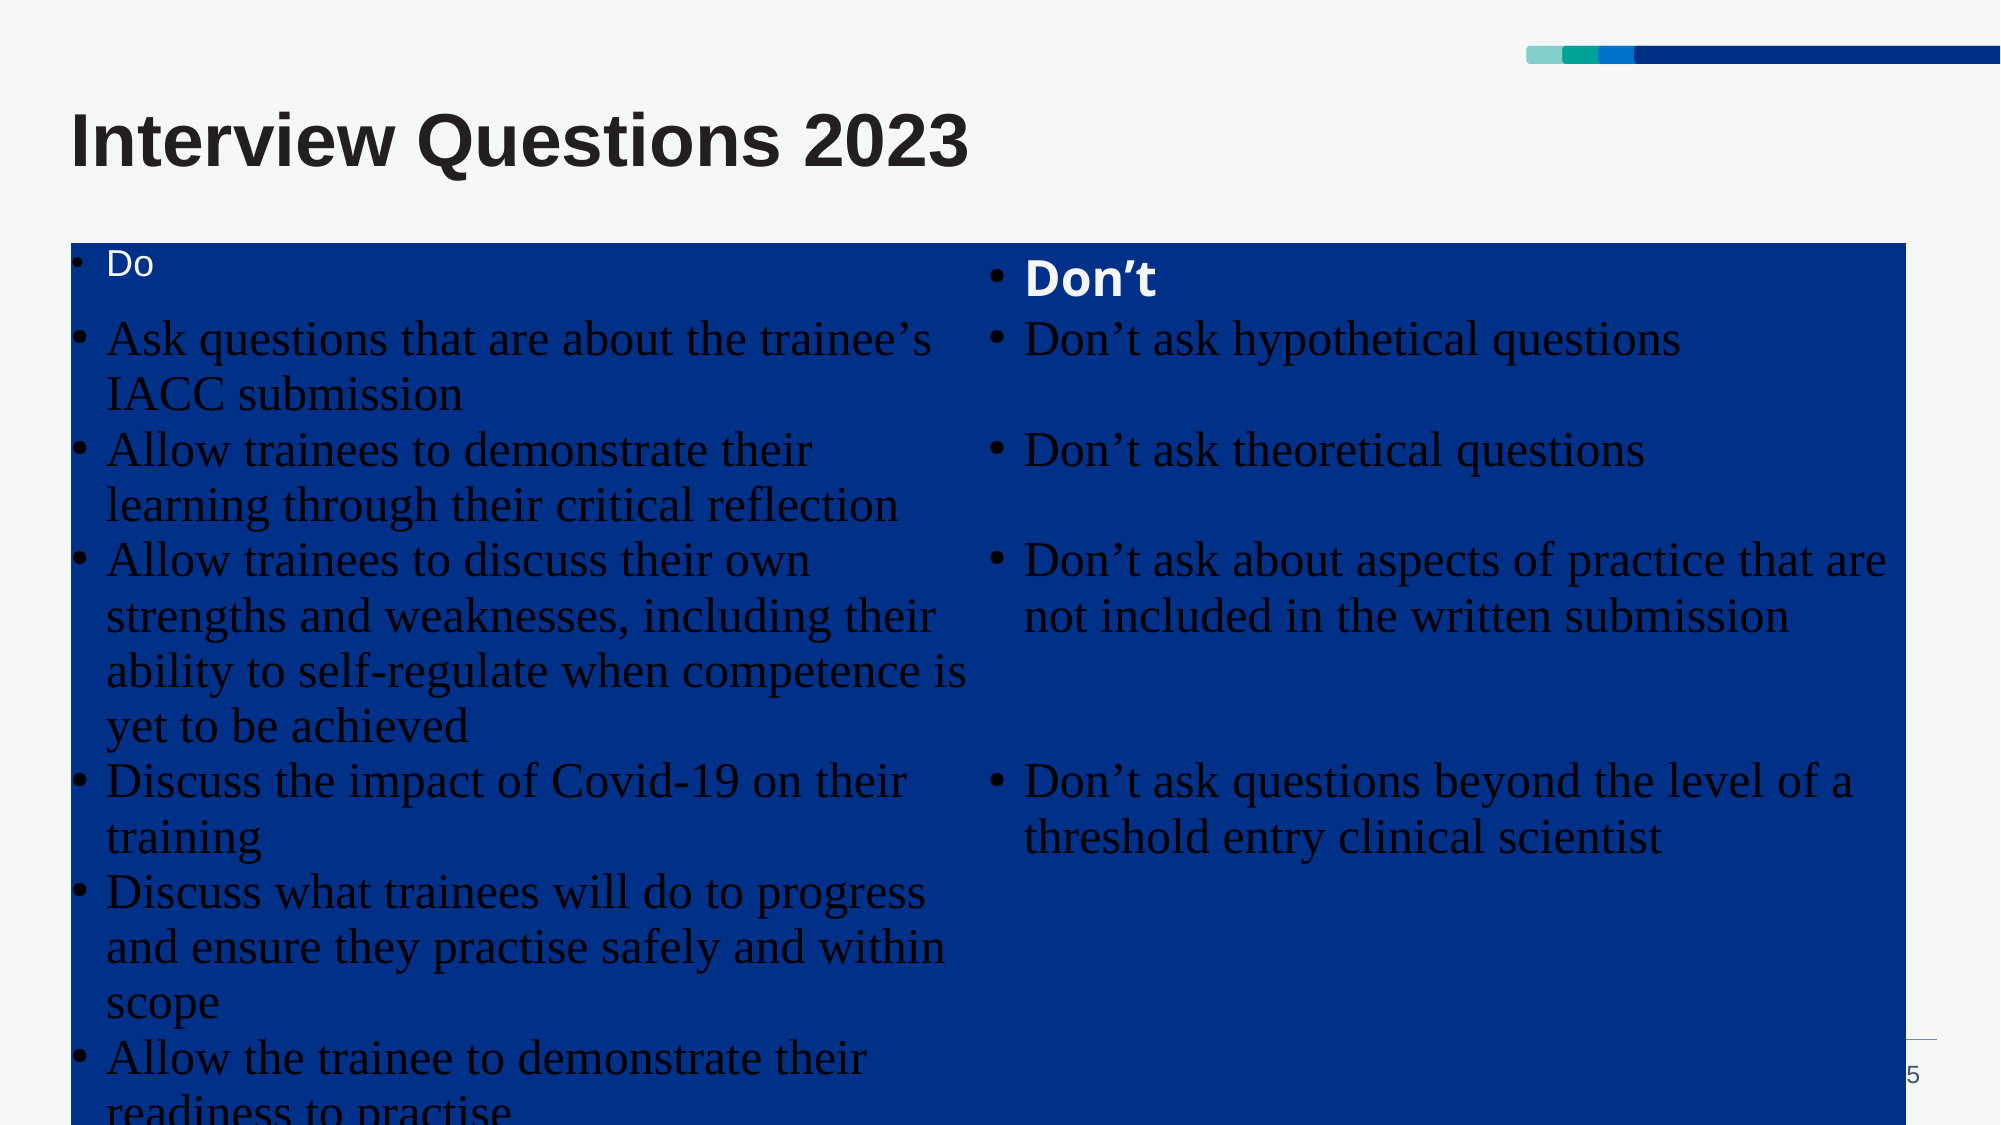

# Interview Questions 2023
| Do | Don’t |
| --- | --- |
| Ask questions that are about the trainee’s IACC submission | Don’t ask hypothetical questions |
| Allow trainees to demonstrate their learning through their critical reflection | Don’t ask theoretical questions |
| Allow trainees to discuss their own strengths and weaknesses, including their ability to self-regulate when competence is yet to be achieved | Don’t ask about aspects of practice that are not included in the written submission |
| Discuss the impact of Covid-19 on their training | Don’t ask questions beyond the level of a threshold entry clinical scientist |
| Discuss what trainees will do to progress and ensure they practise safely and within scope | |
| Allow the trainee to demonstrate their readiness to practise | |